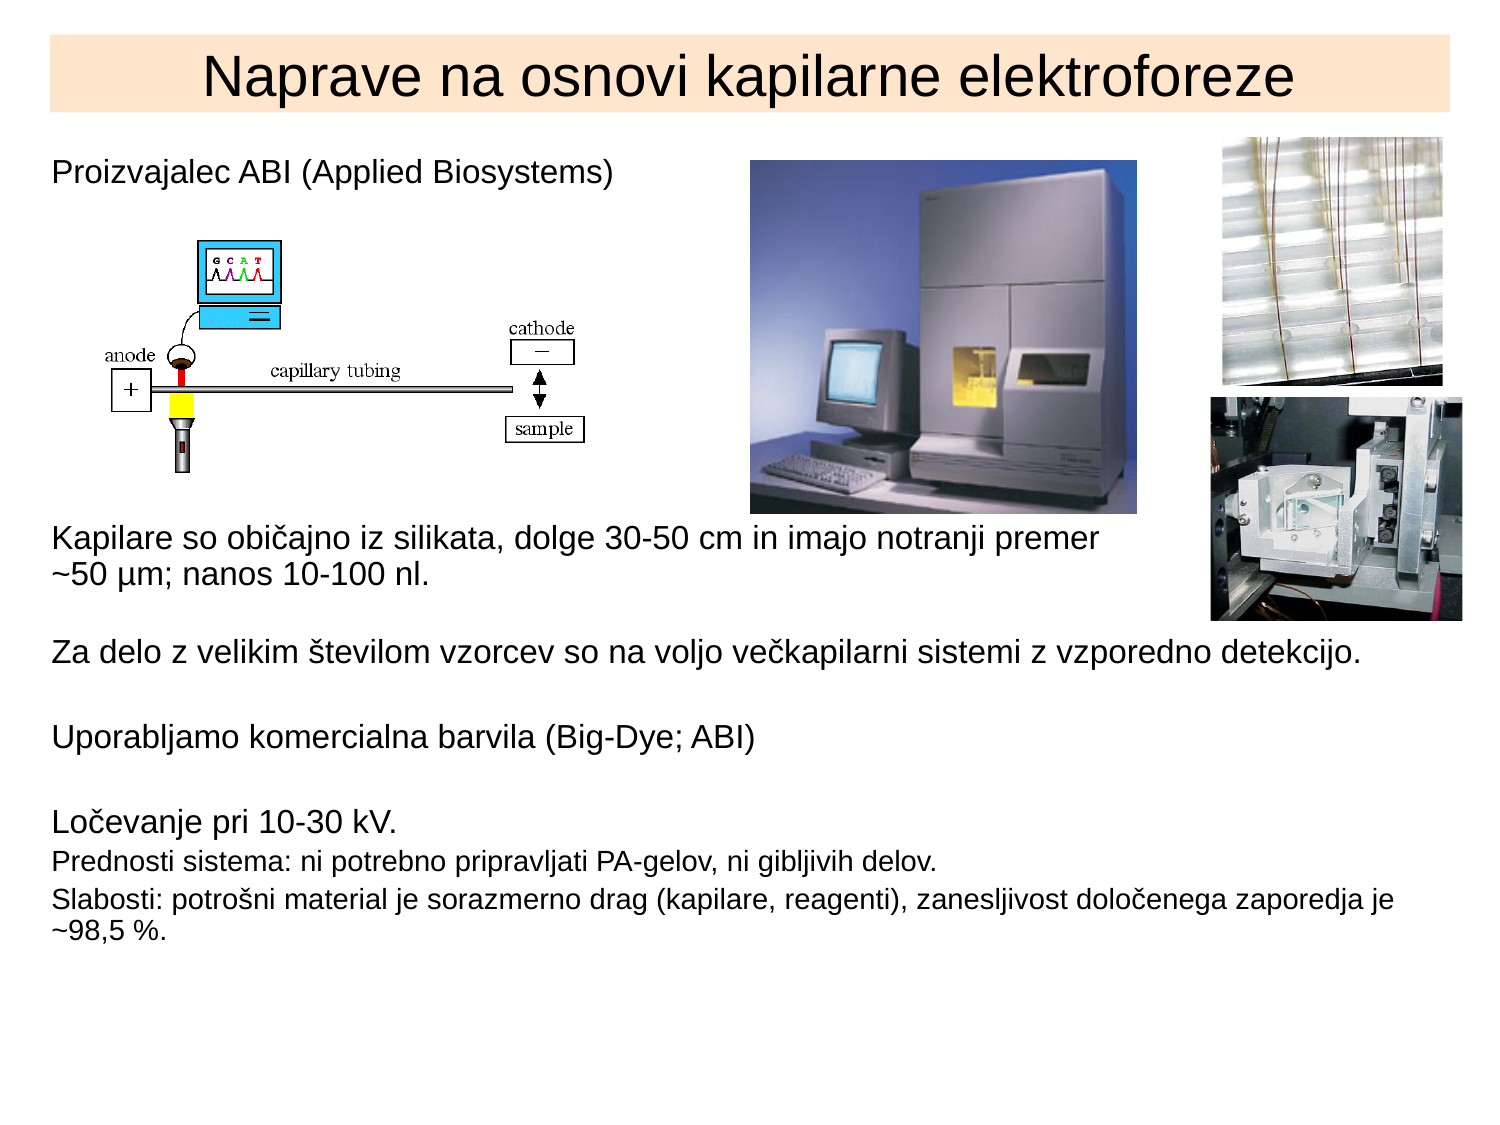

# Naprave na osnovi kapilarne elektroforeze
Proizvajalec ABI (Applied Biosystems)
Kapilare so običajno iz silikata, dolge 30-50 cm in imajo notranji premer
~50 µm; nanos 10-100 nl.
Za delo z velikim številom vzorcev so na voljo večkapilarni sistemi z vzporedno detekcijo.
Uporabljamo komercialna barvila (Big-Dye; ABI)
Ločevanje pri 10-30 kV.
Prednosti sistema: ni potrebno pripravljati PA-gelov, ni gibljivih delov.
Slabosti: potrošni material je sorazmerno drag (kapilare, reagenti), zanesljivost določenega zaporedja je ~98,5 %.